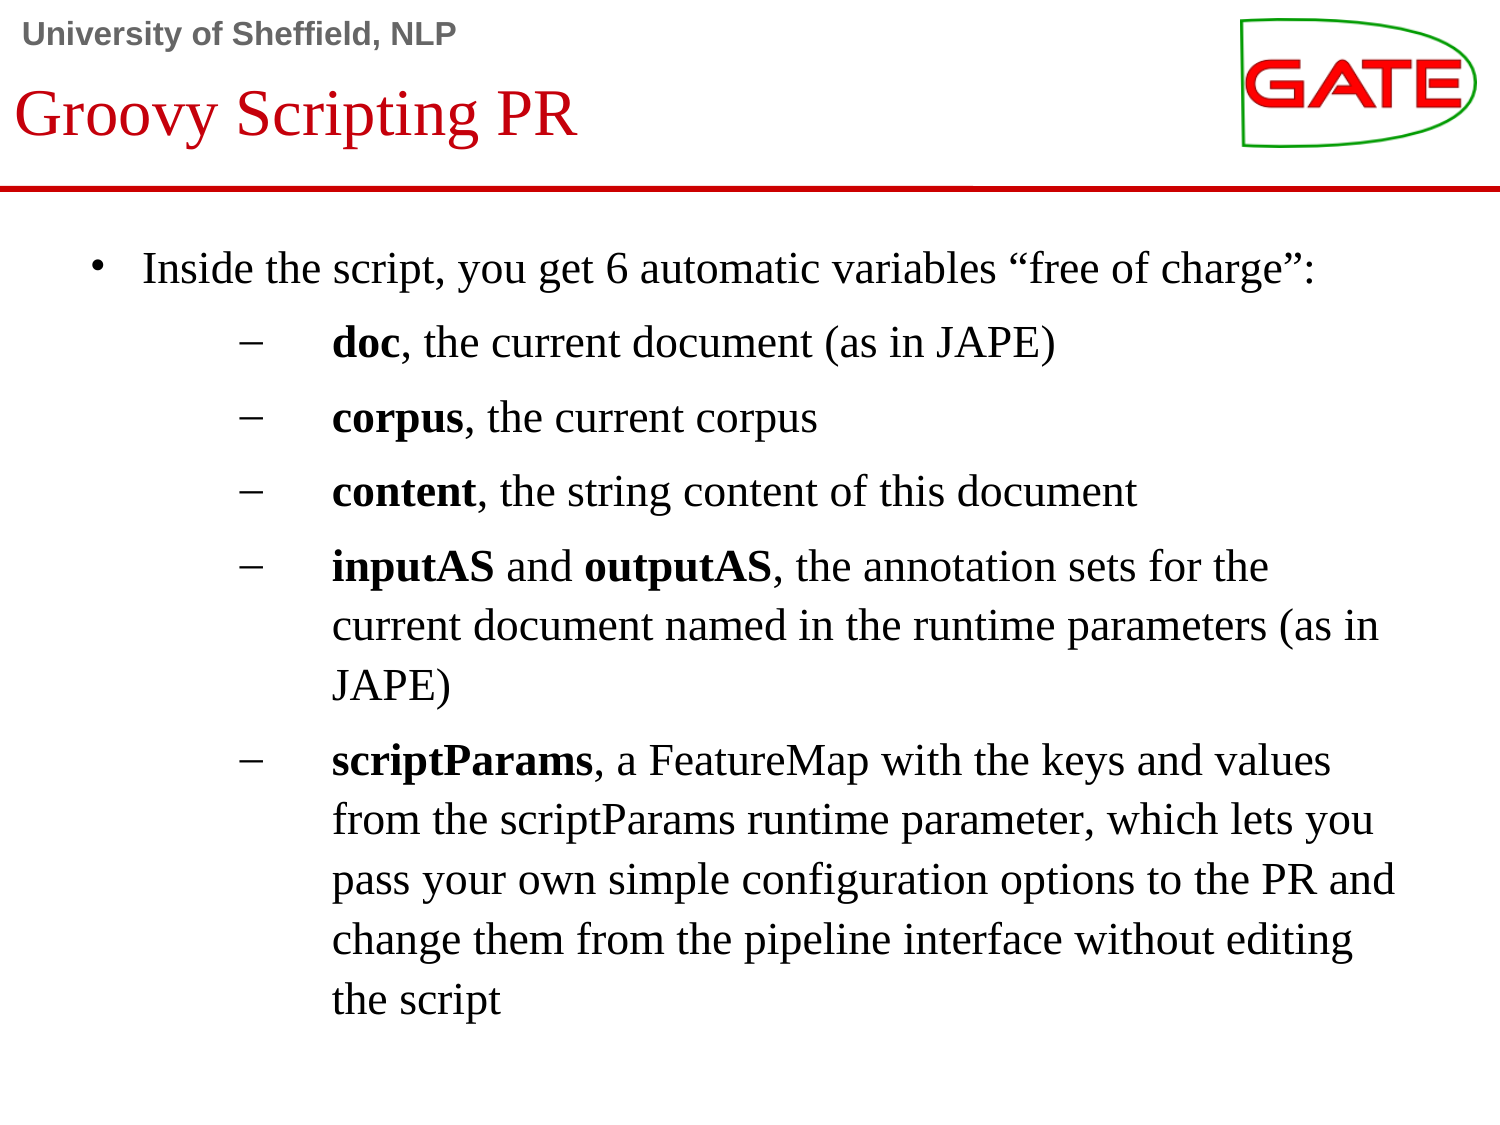

# Groovy Scripting PR
Inside the script, you get 6 automatic variables “free of charge”:
doc, the current document (as in JAPE)
corpus, the current corpus
content, the string content of this document
inputAS and outputAS, the annotation sets for the current document named in the runtime parameters (as in JAPE)
scriptParams, a FeatureMap with the keys and values from the scriptParams runtime parameter, which lets you pass your own simple configuration options to the PR and change them from the pipeline interface without editing the script